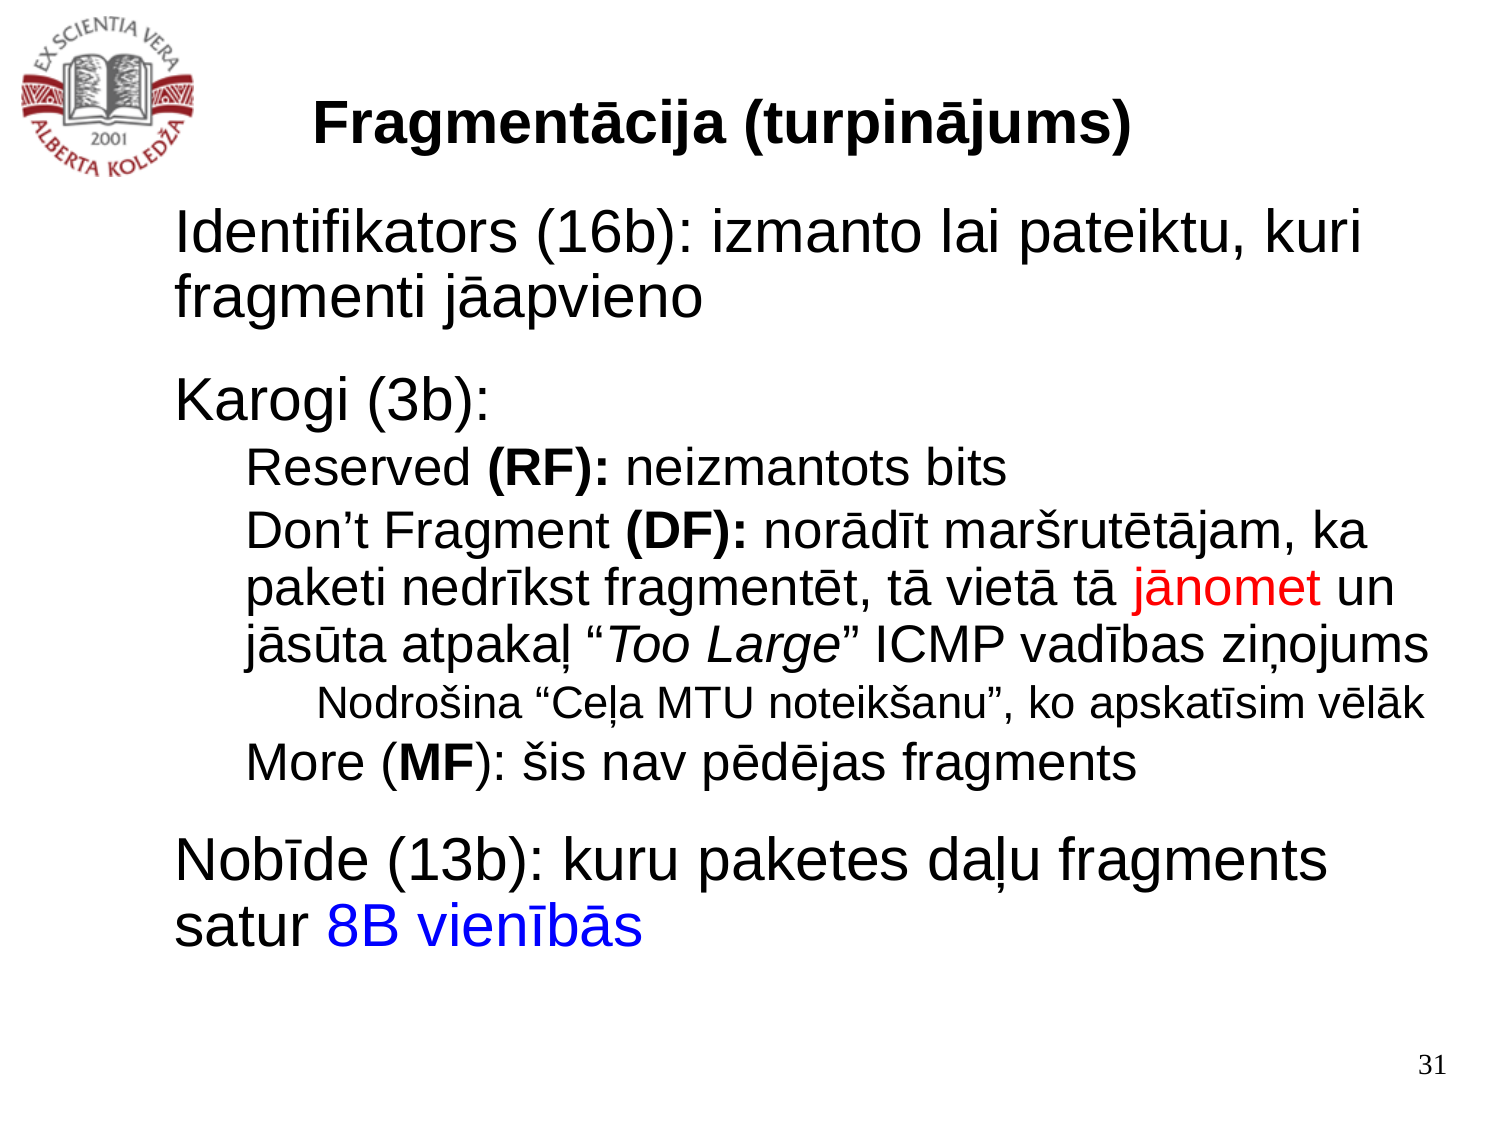

# Fragmentācija (turpinājums)
Identifikators (16b): izmanto lai pateiktu, kuri fragmenti jāapvieno
Karogi (3b):
Reserved (RF): neizmantots bits
Don’t Fragment (DF): norādīt maršrutētājam, ka paketi nedrīkst fragmentēt, tā vietā tā jānomet un jāsūta atpakaļ “Too Large” ICMP vadības ziņojums
Nodrošina “Ceļa MTU noteikšanu”, ko apskatīsim vēlāk
More (MF): šis nav pēdējas fragments
Nobīde (13b): kuru paketes daļu fragments satur 8B vienībās